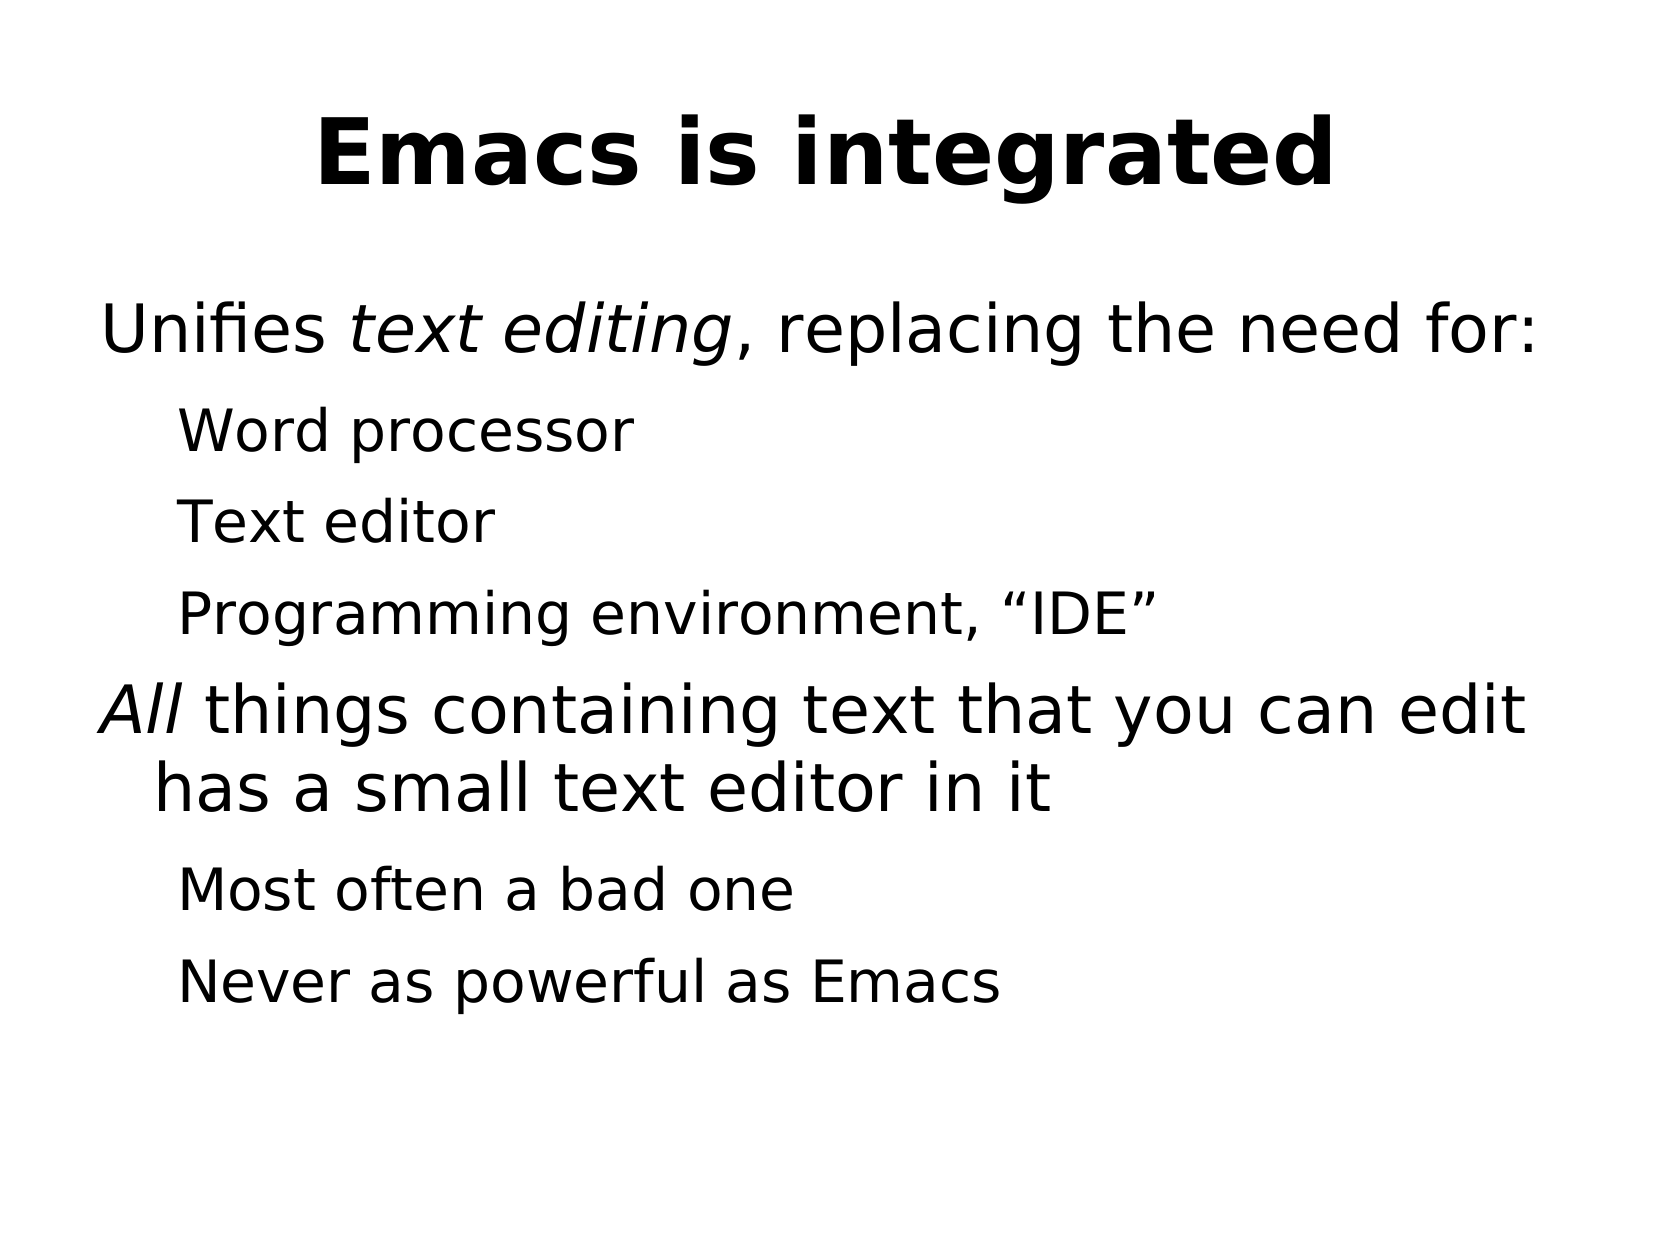

# Emacs is integrated
Unifies text editing, replacing the need for:
Word processor
Text editor
Programming environment, “IDE”
All things containing text that you can edit has a small text editor in it
Most often a bad one
Never as powerful as Emacs